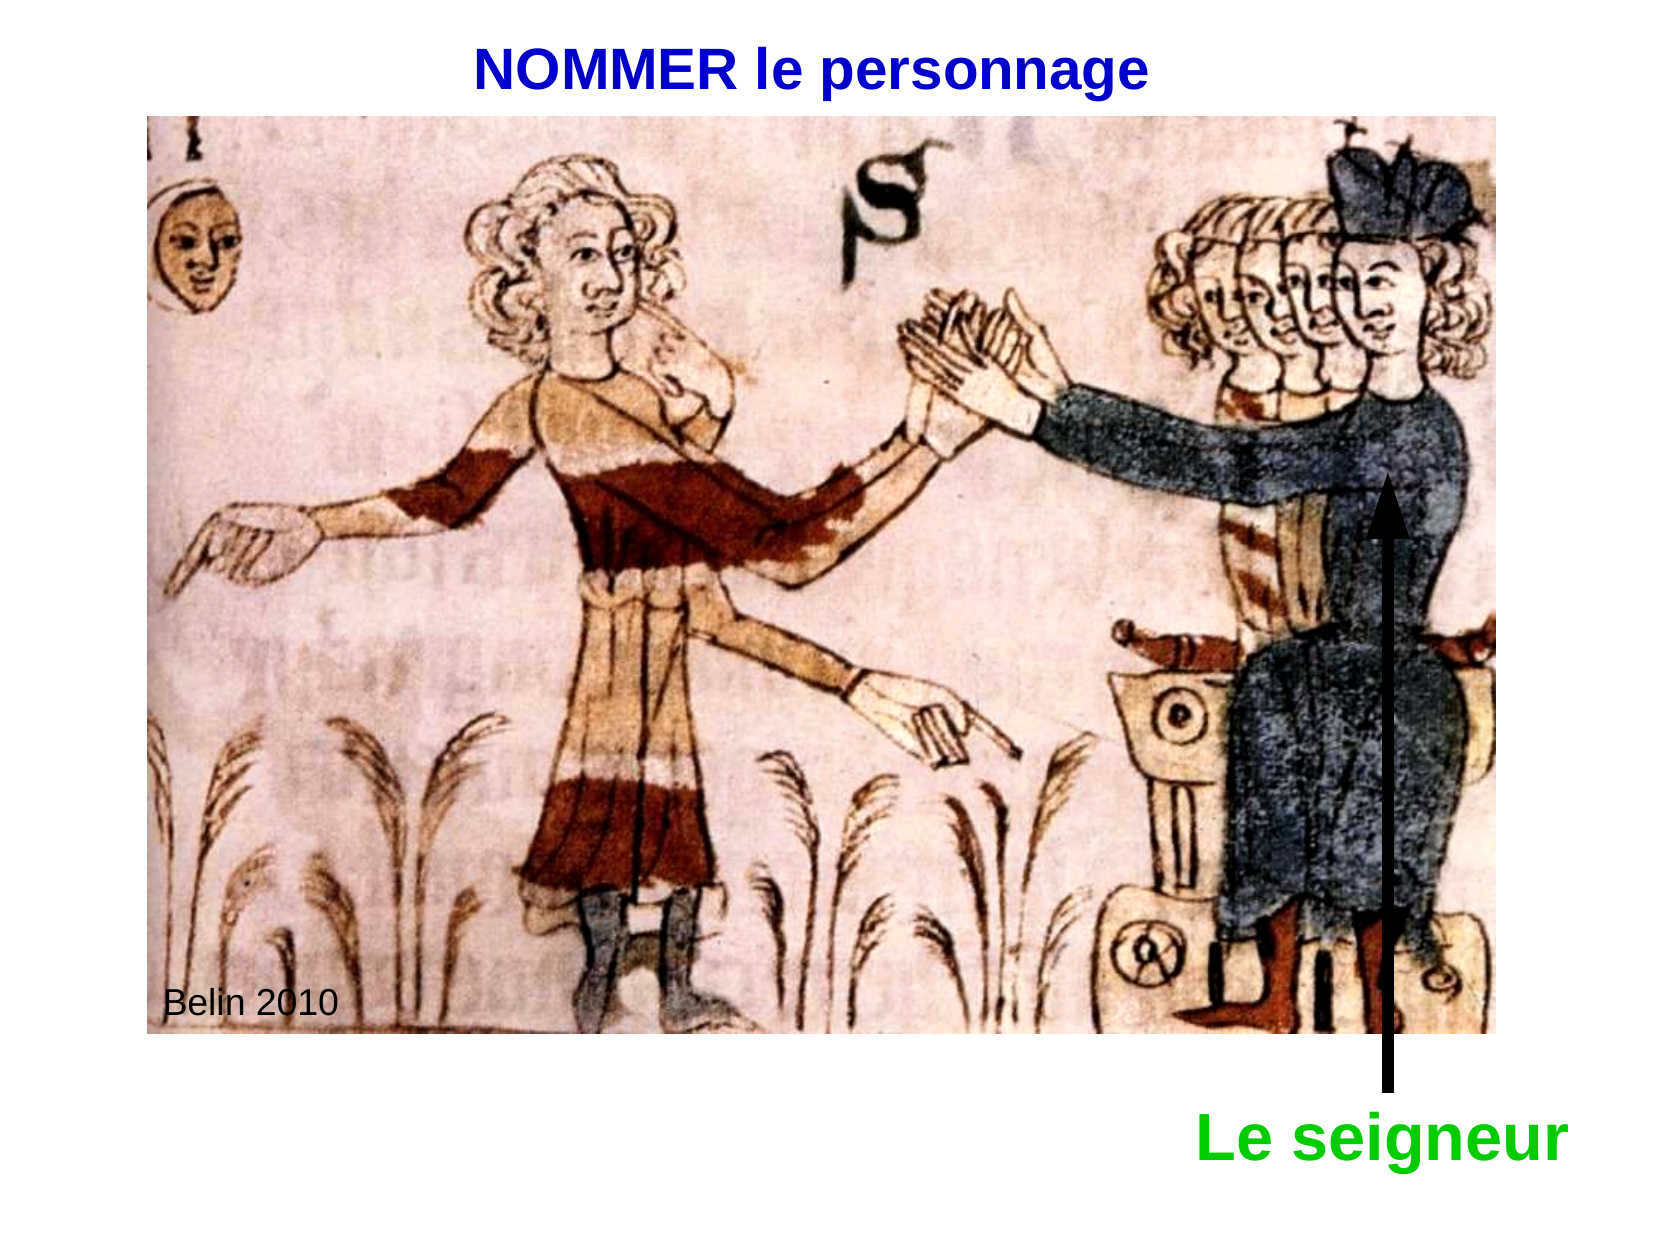

NOMMER le personnage
Belin 2010
Le seigneur
L'hommage et la remise du fief, Manuscrit du début du XIVème siècle, Heidelberg.